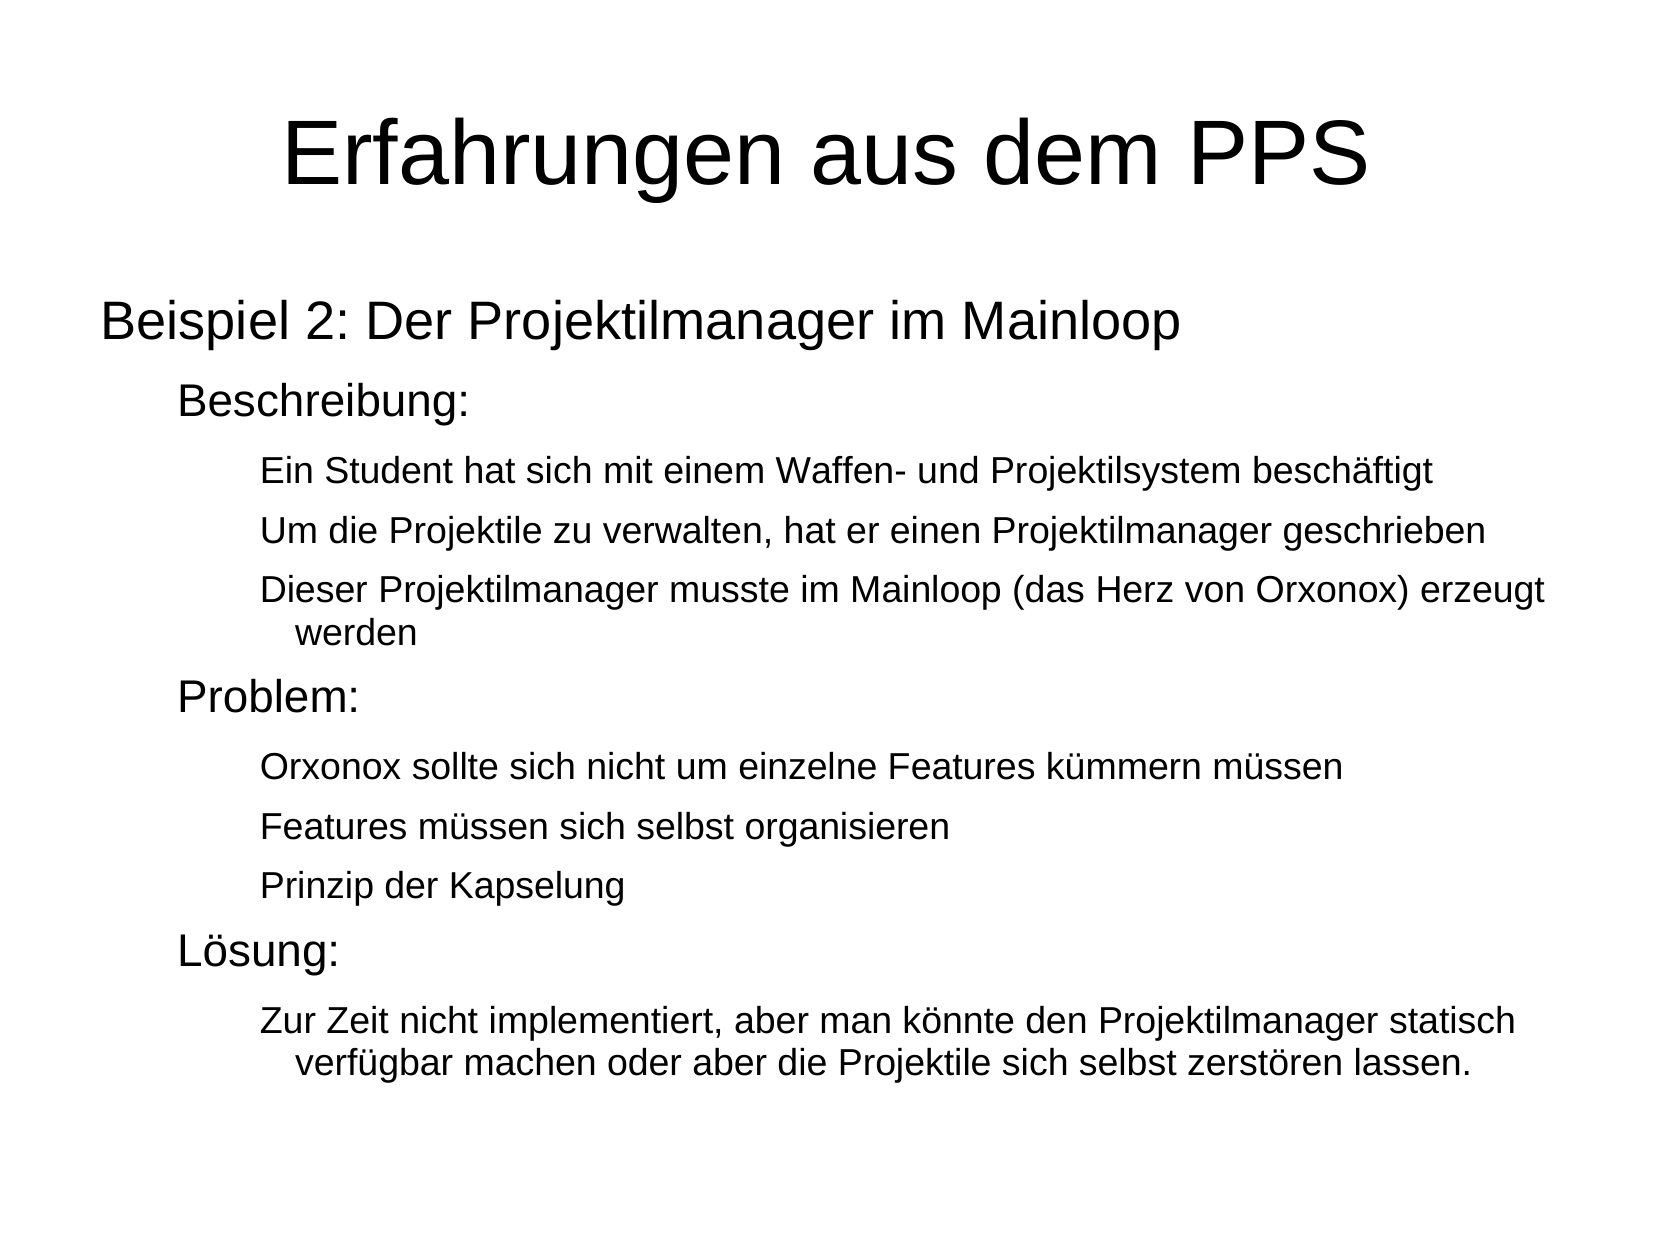

# Erfahrungen aus dem PPS
Beispiel 2: Der Projektilmanager im Mainloop
Beschreibung:
Ein Student hat sich mit einem Waffen- und Projektilsystem beschäftigt
Um die Projektile zu verwalten, hat er einen Projektilmanager geschrieben
Dieser Projektilmanager musste im Mainloop (das Herz von Orxonox) erzeugt werden
Problem:
Orxonox sollte sich nicht um einzelne Features kümmern müssen
Features müssen sich selbst organisieren
Prinzip der Kapselung
Lösung:
Zur Zeit nicht implementiert, aber man könnte den Projektilmanager statisch verfügbar machen oder aber die Projektile sich selbst zerstören lassen.